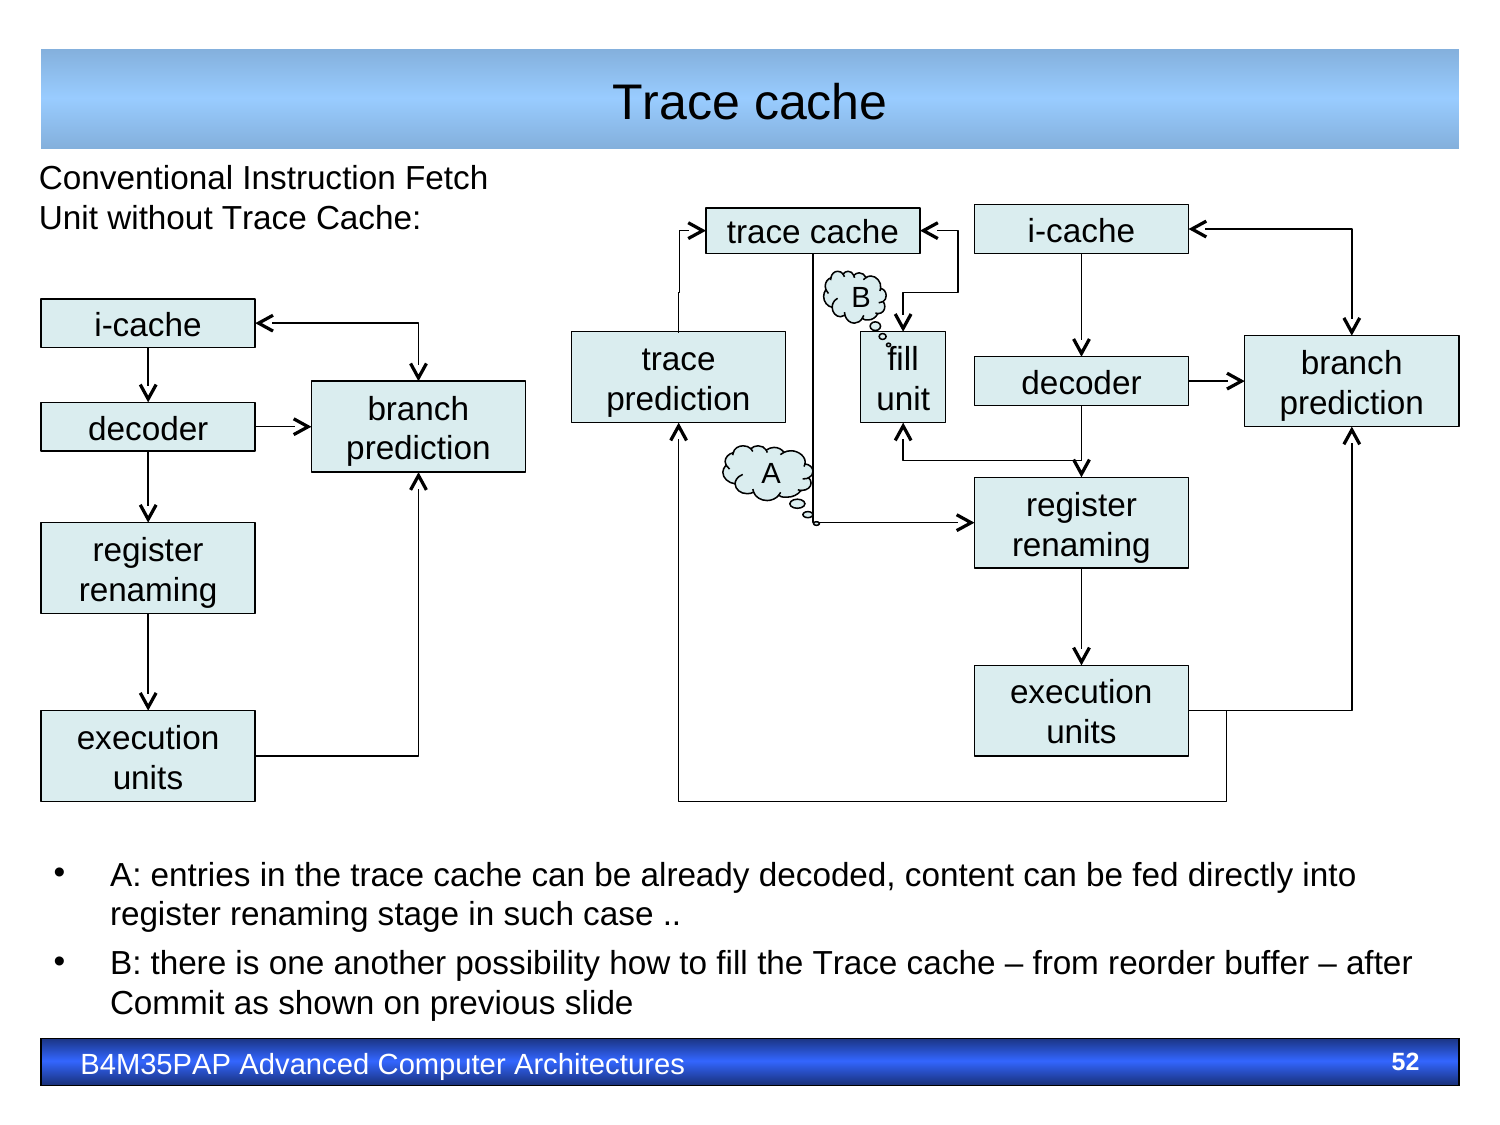

# Trace cache
Conventional Instruction Fetch Unit without Trace Cache:
i-cache
trace cache
B
i-cache
trace prediction
fill unit
branch prediction
decoder
branch prediction
decoder
A
register renaming
register renaming
execution units
execution units
A: entries in the trace cache can be already decoded, content can be fed directly into register renaming stage in such case ..
B: there is one another possibility how to fill the Trace cache – from reorder buffer – after Commit as shown on previous slide